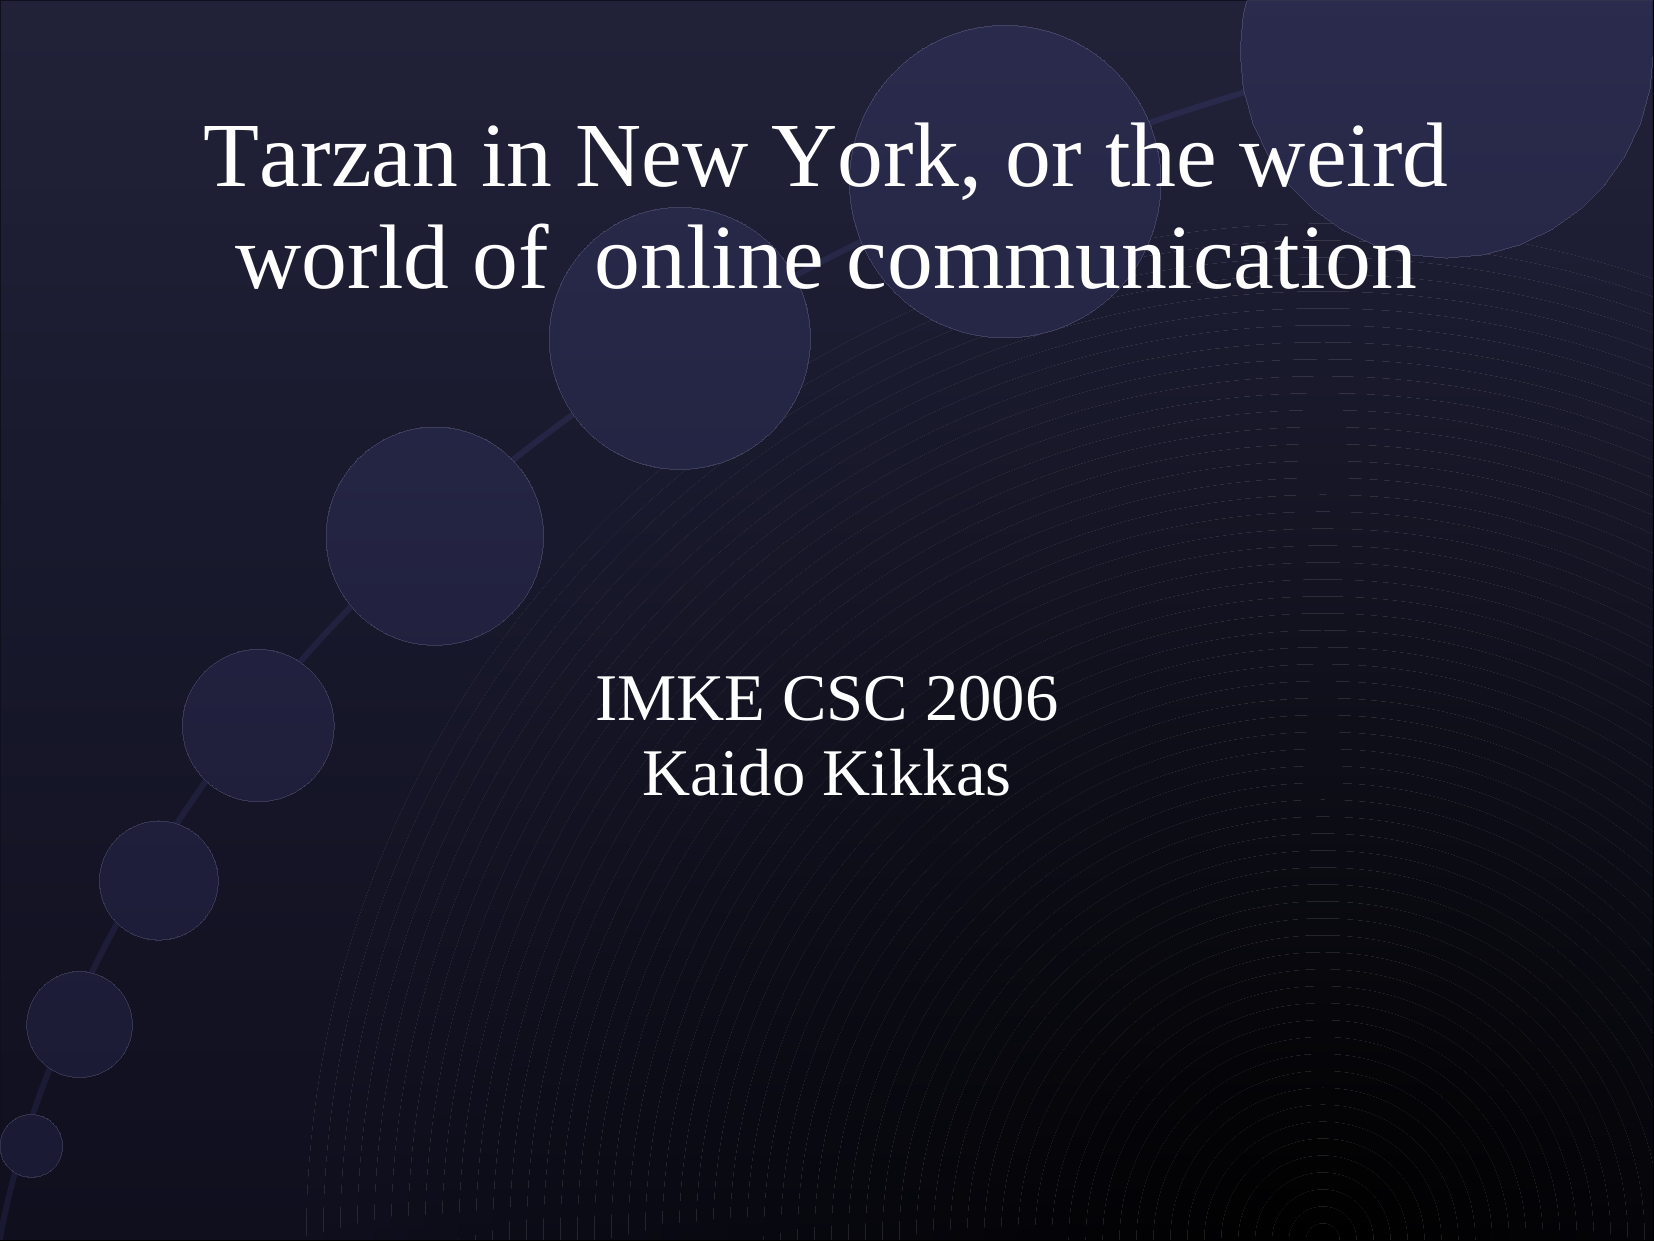

# Tarzan in New York, or the weird world of online communication
IMKE CSC 2006
Kaido Kikkas